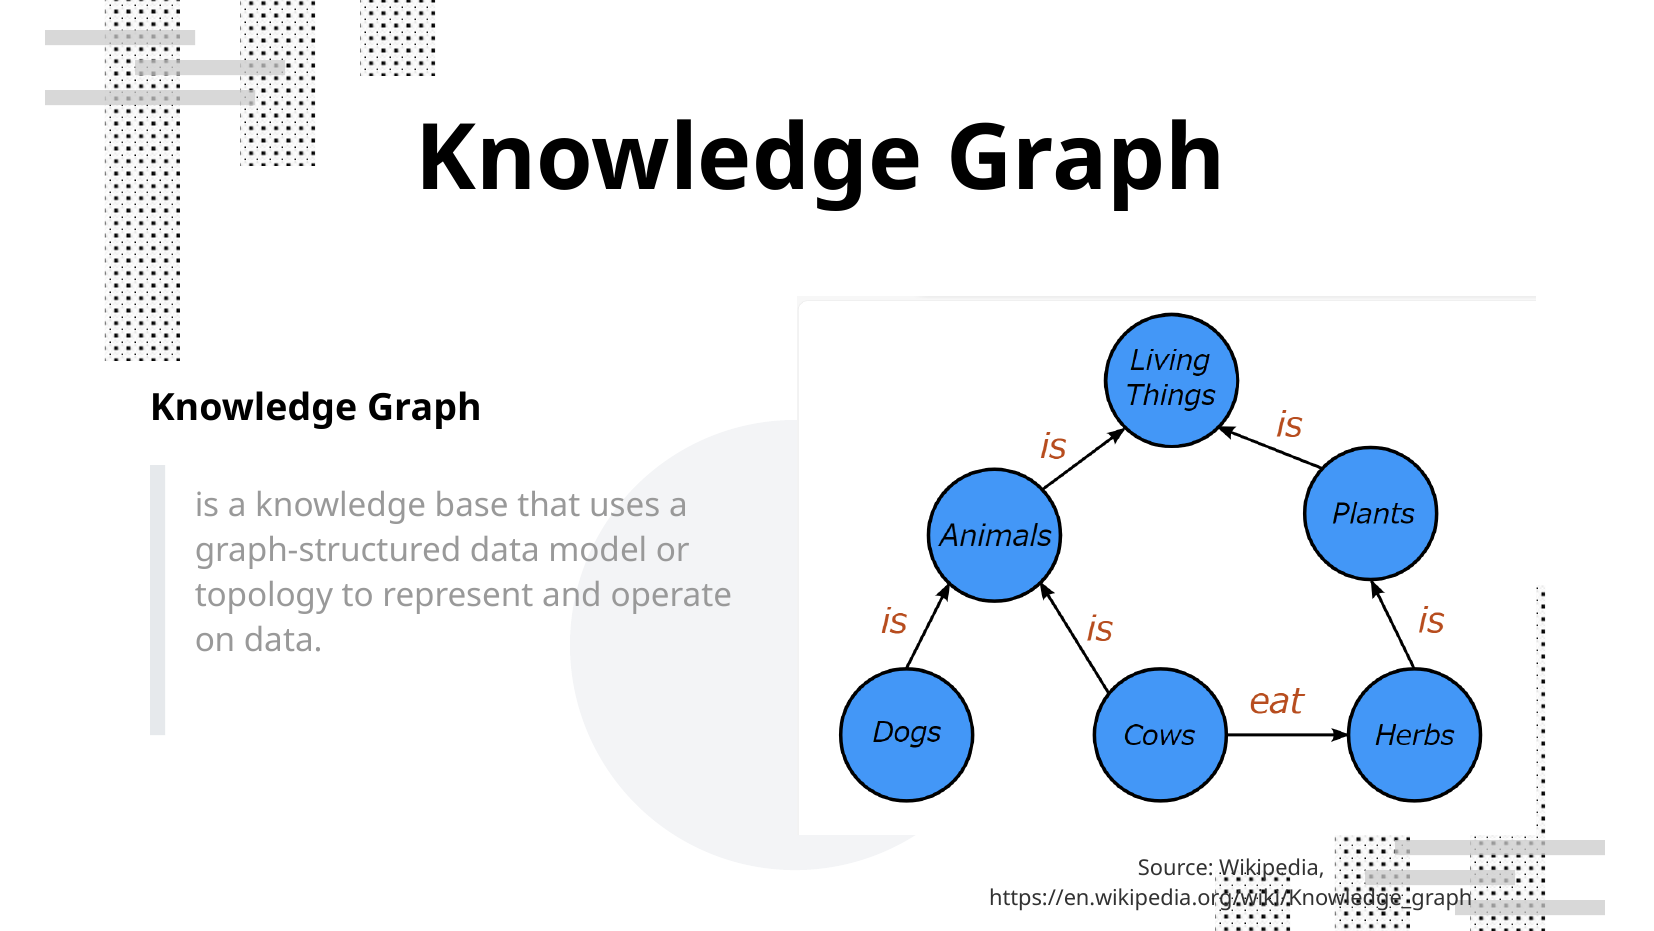

# Knowledge Graph
Knowledge Graph
is a knowledge base that uses a graph-structured data model or topology to represent and operate on data.
Source: Wikipedia, https://en.wikipedia.org/wiki/Knowledge_graph